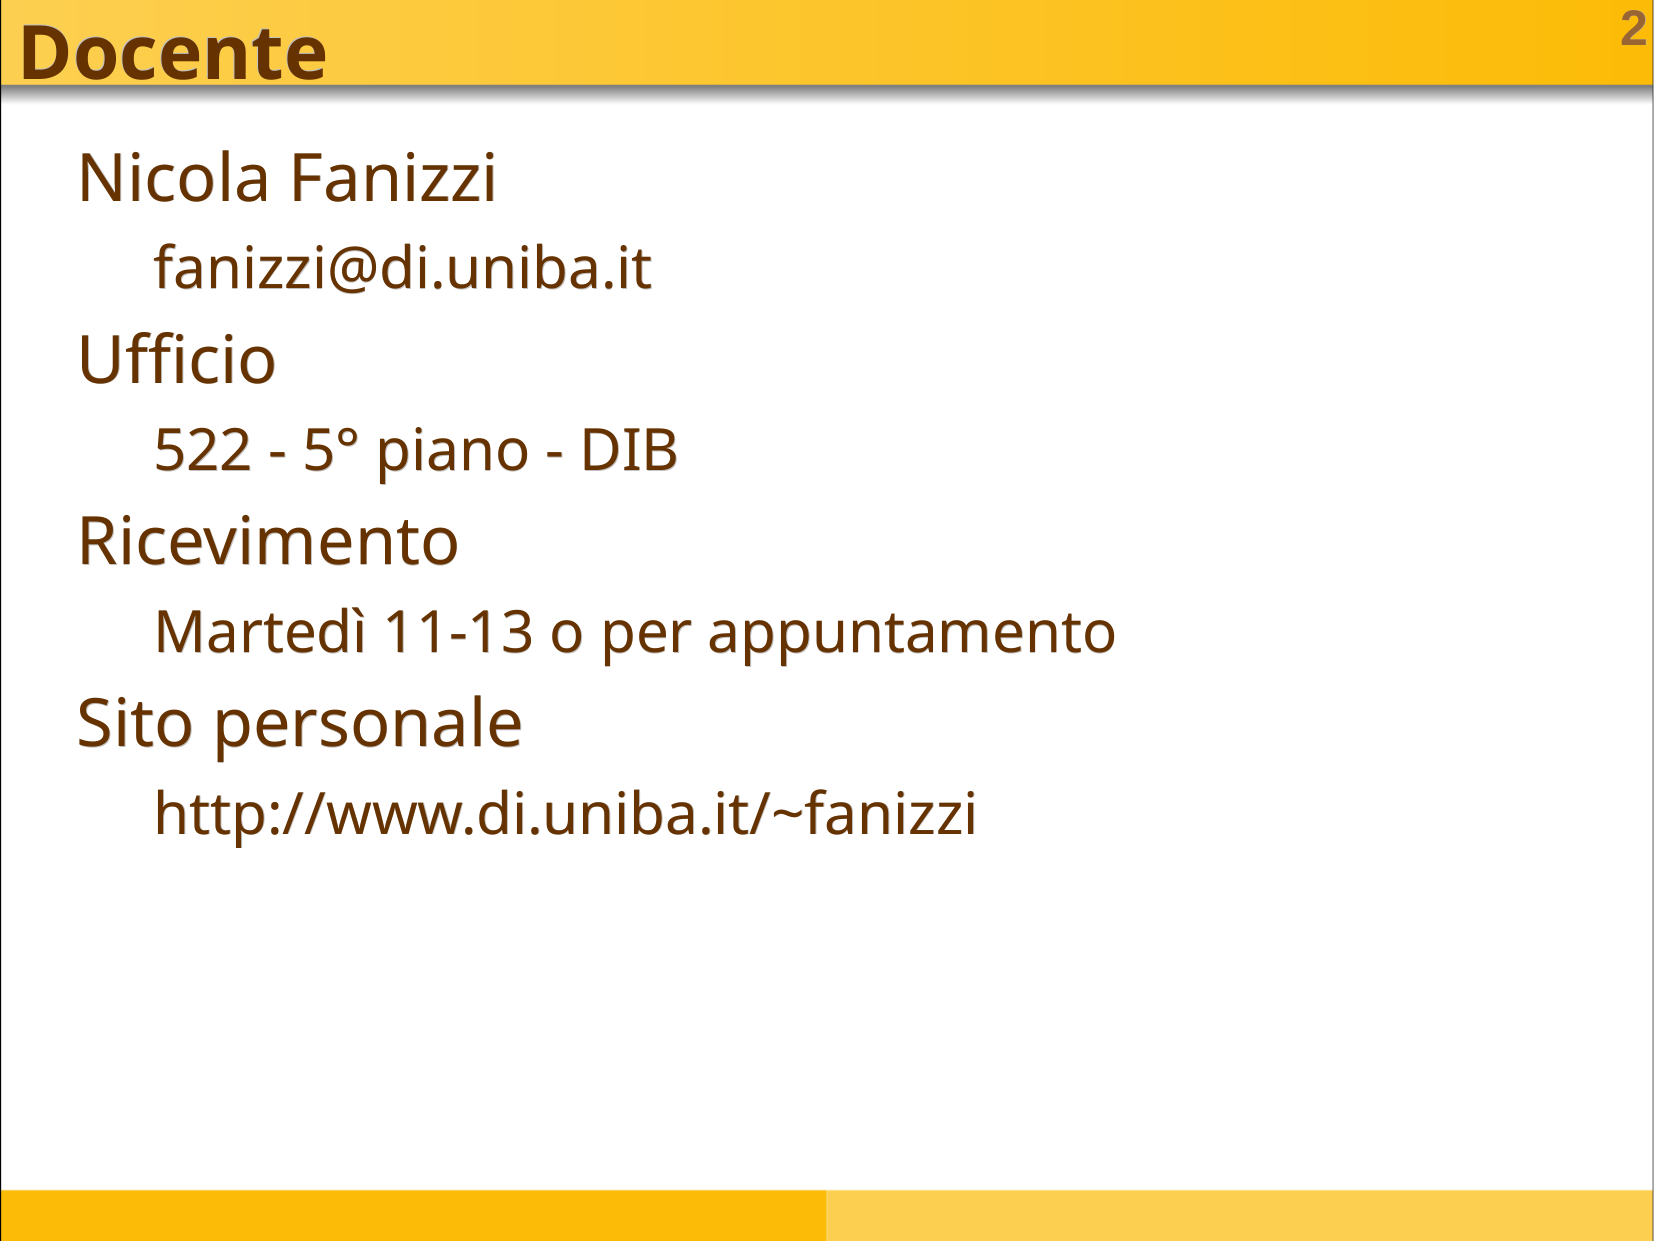

2
# Docente
Nicola Fanizzi
fanizzi@di.uniba.it
Ufficio
522 - 5° piano - DIB
Ricevimento
Martedì 11-13 o per appuntamento
Sito personale
http://www.di.uniba.it/~fanizzi